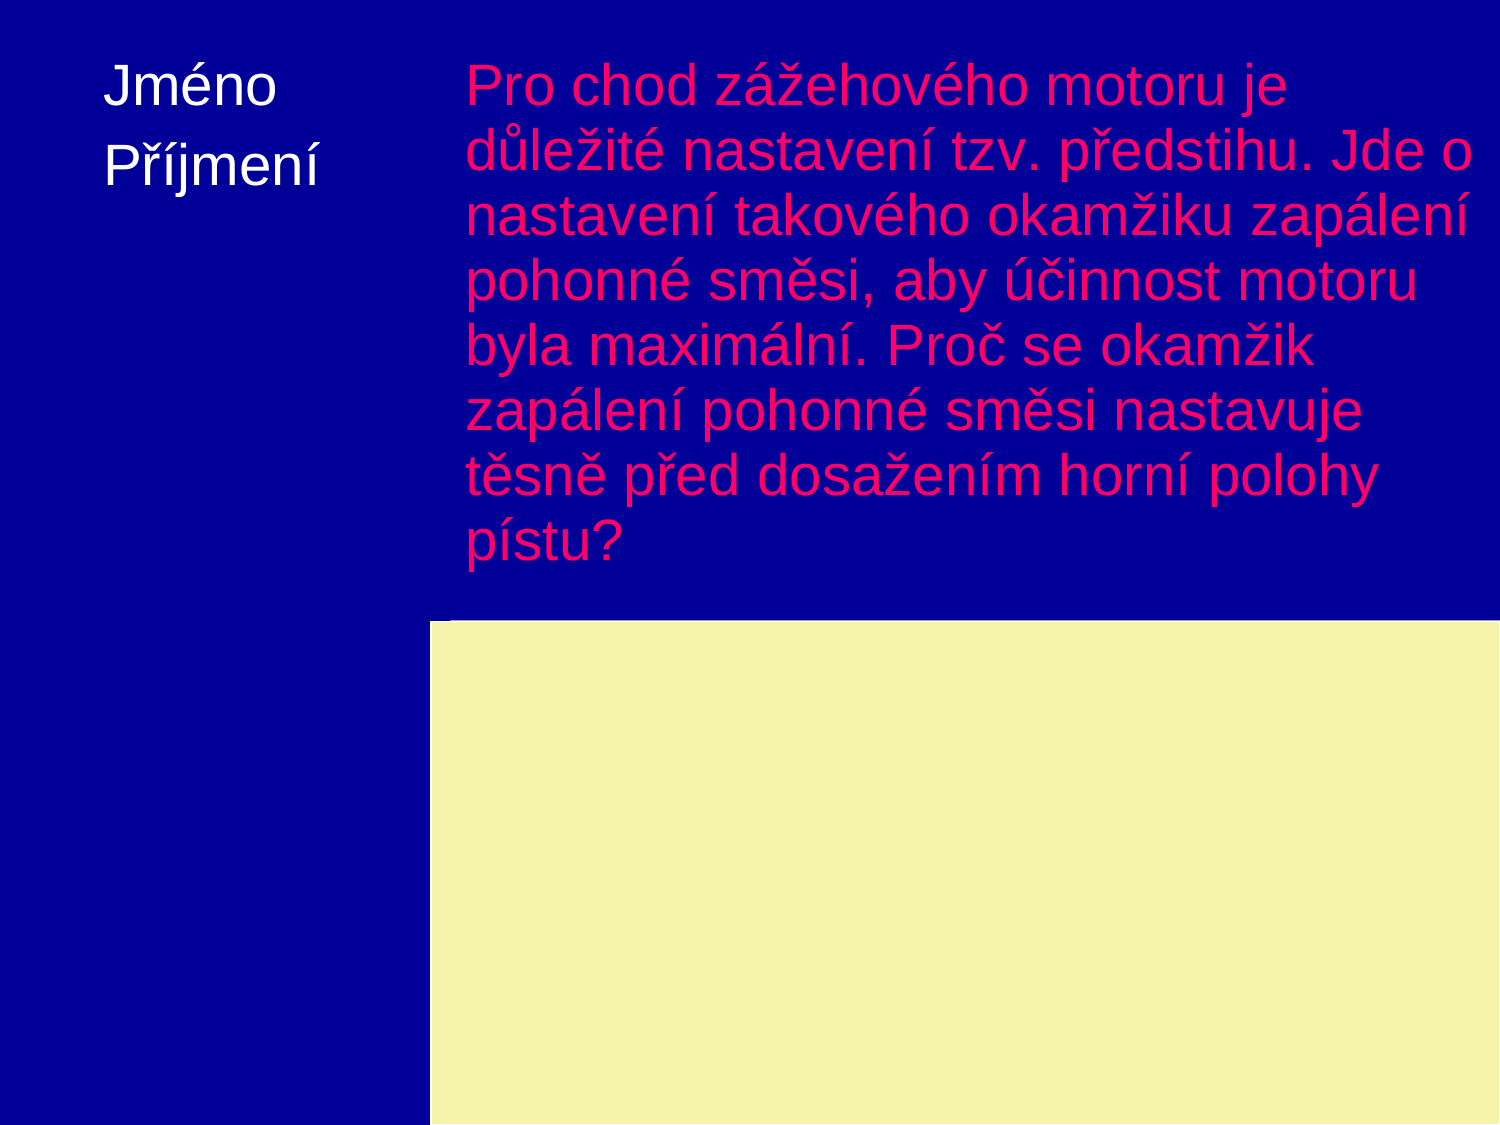

Jméno
Příjmení
Pro chod zážehového motoru je důležité nastavení tzv. předstihu. Jde o nastavení takového okamžiku zapálení pohonné směsi, aby účinnost motoru byla maximální. Proč se okamžik zapálení pohonné směsi nastavuje těsně před dosažením horní polohy pístu?
Protože hoření trvá určitou nezanedbatelnou
dobu, volí se okamžik zapálení tak, aby tlak spalných plynů byl nejvyšší právě v okamžiku,
kdy se spalné plyny mohou začít rozpínat.